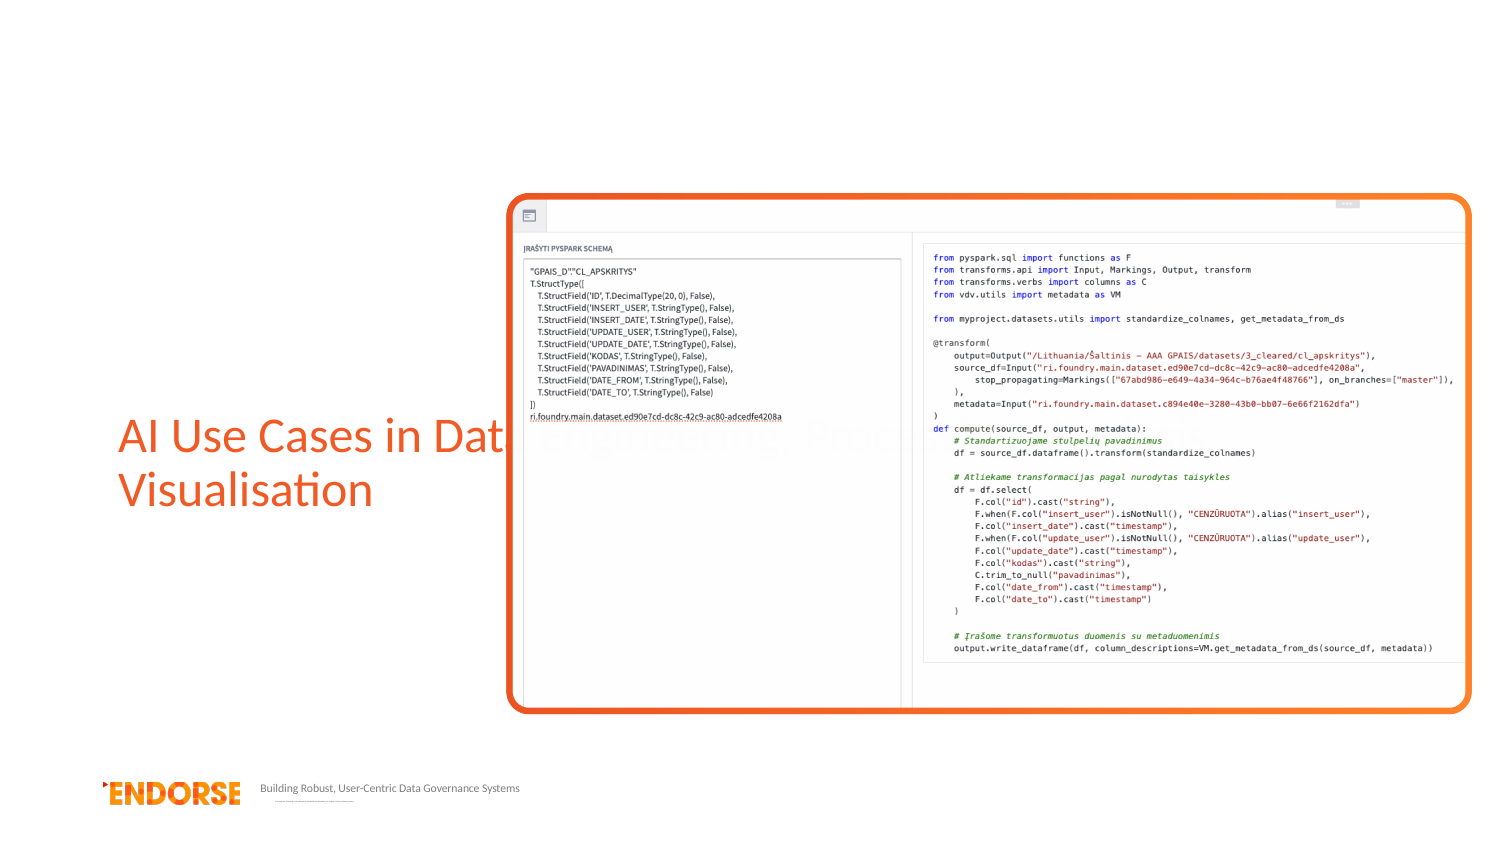

# AI Use Cases in Data Engineering, Processing, Analysis, Visualisation
Building Robust, User-Centric Data Governance Systems
One example: Structured code writing tool that builds tansformations in PySpark based on dataset schema